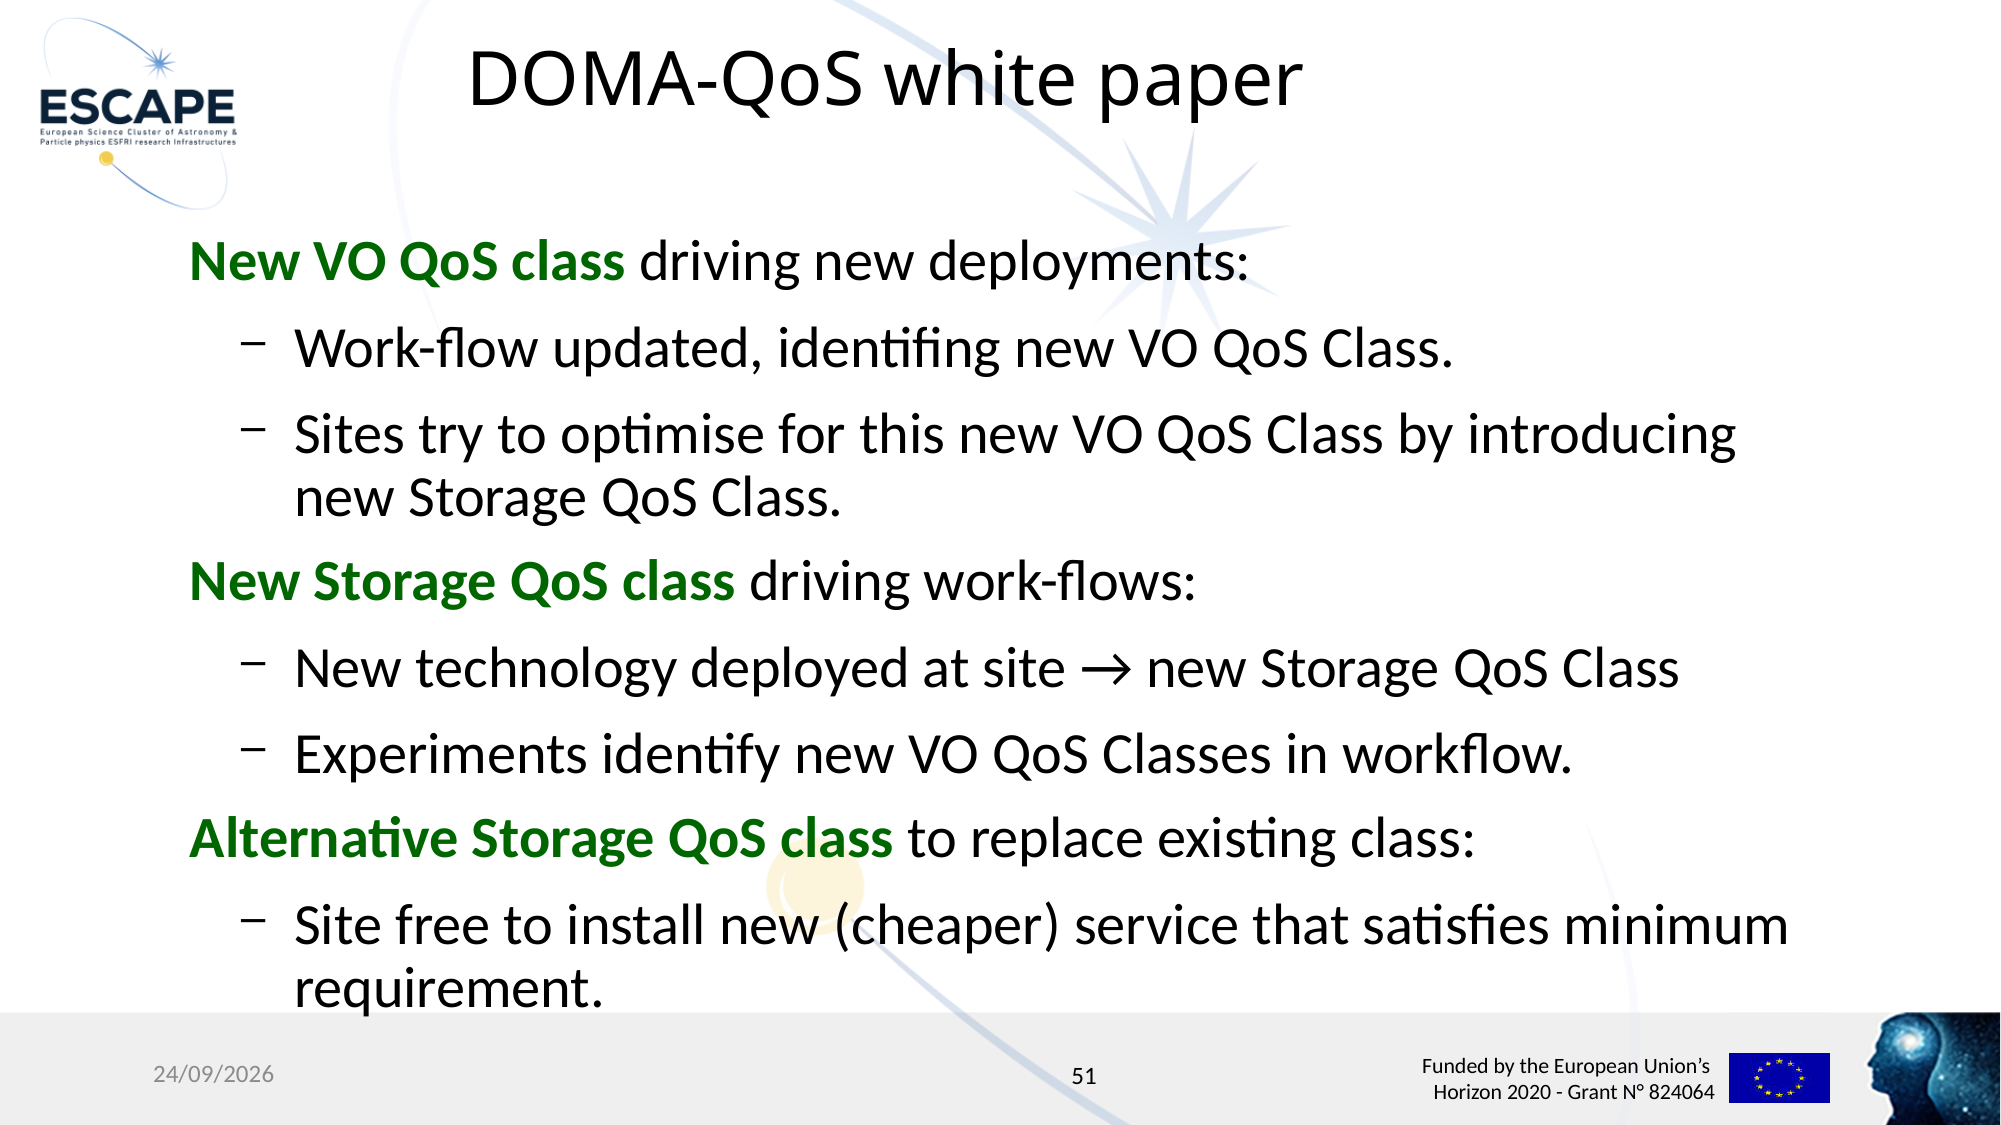

# DOMA-QoS white paper
New VO QoS class driving new deployments:
Work-flow updated, identifing new VO QoS Class.
Sites try to optimise for this new VO QoS Class by introducing new Storage QoS Class.
New Storage QoS class driving work-flows:
New technology deployed at site → new Storage QoS Class
Experiments identify new VO QoS Classes in workflow.
Alternative Storage QoS class to replace existing class:
Site free to install new (cheaper) service that satisfies minimum requirement.